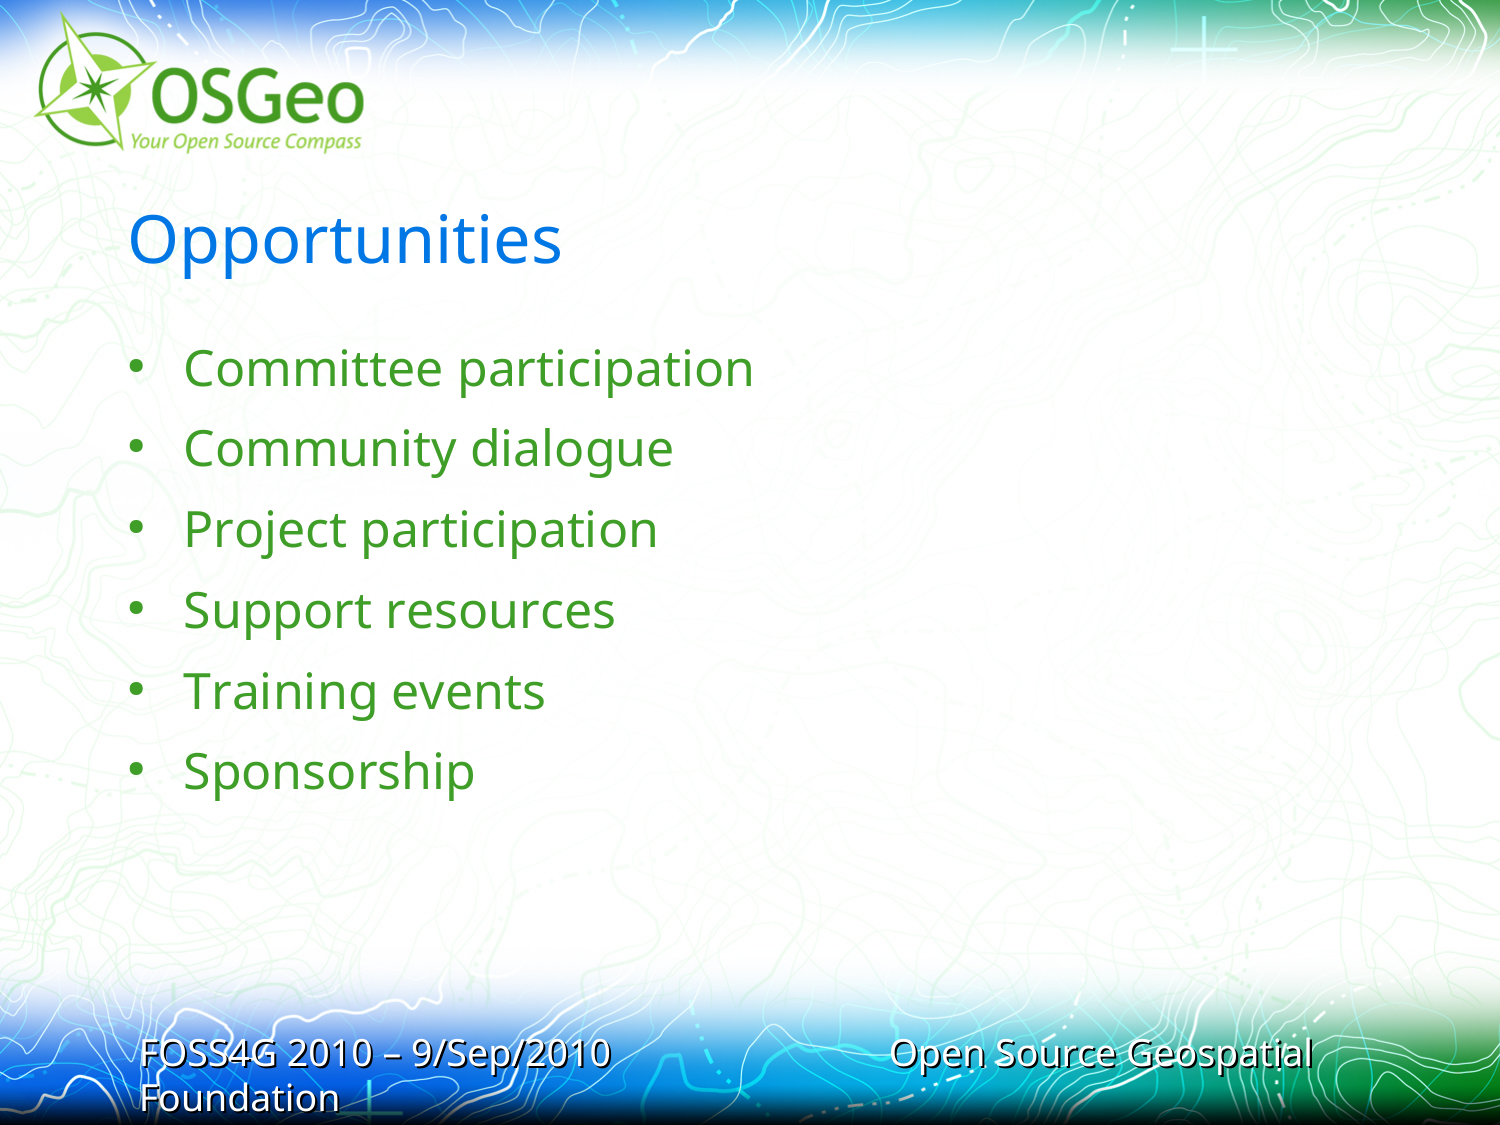

# Opportunities
Committee participation
Community dialogue
Project participation
Support resources
Training events
Sponsorship